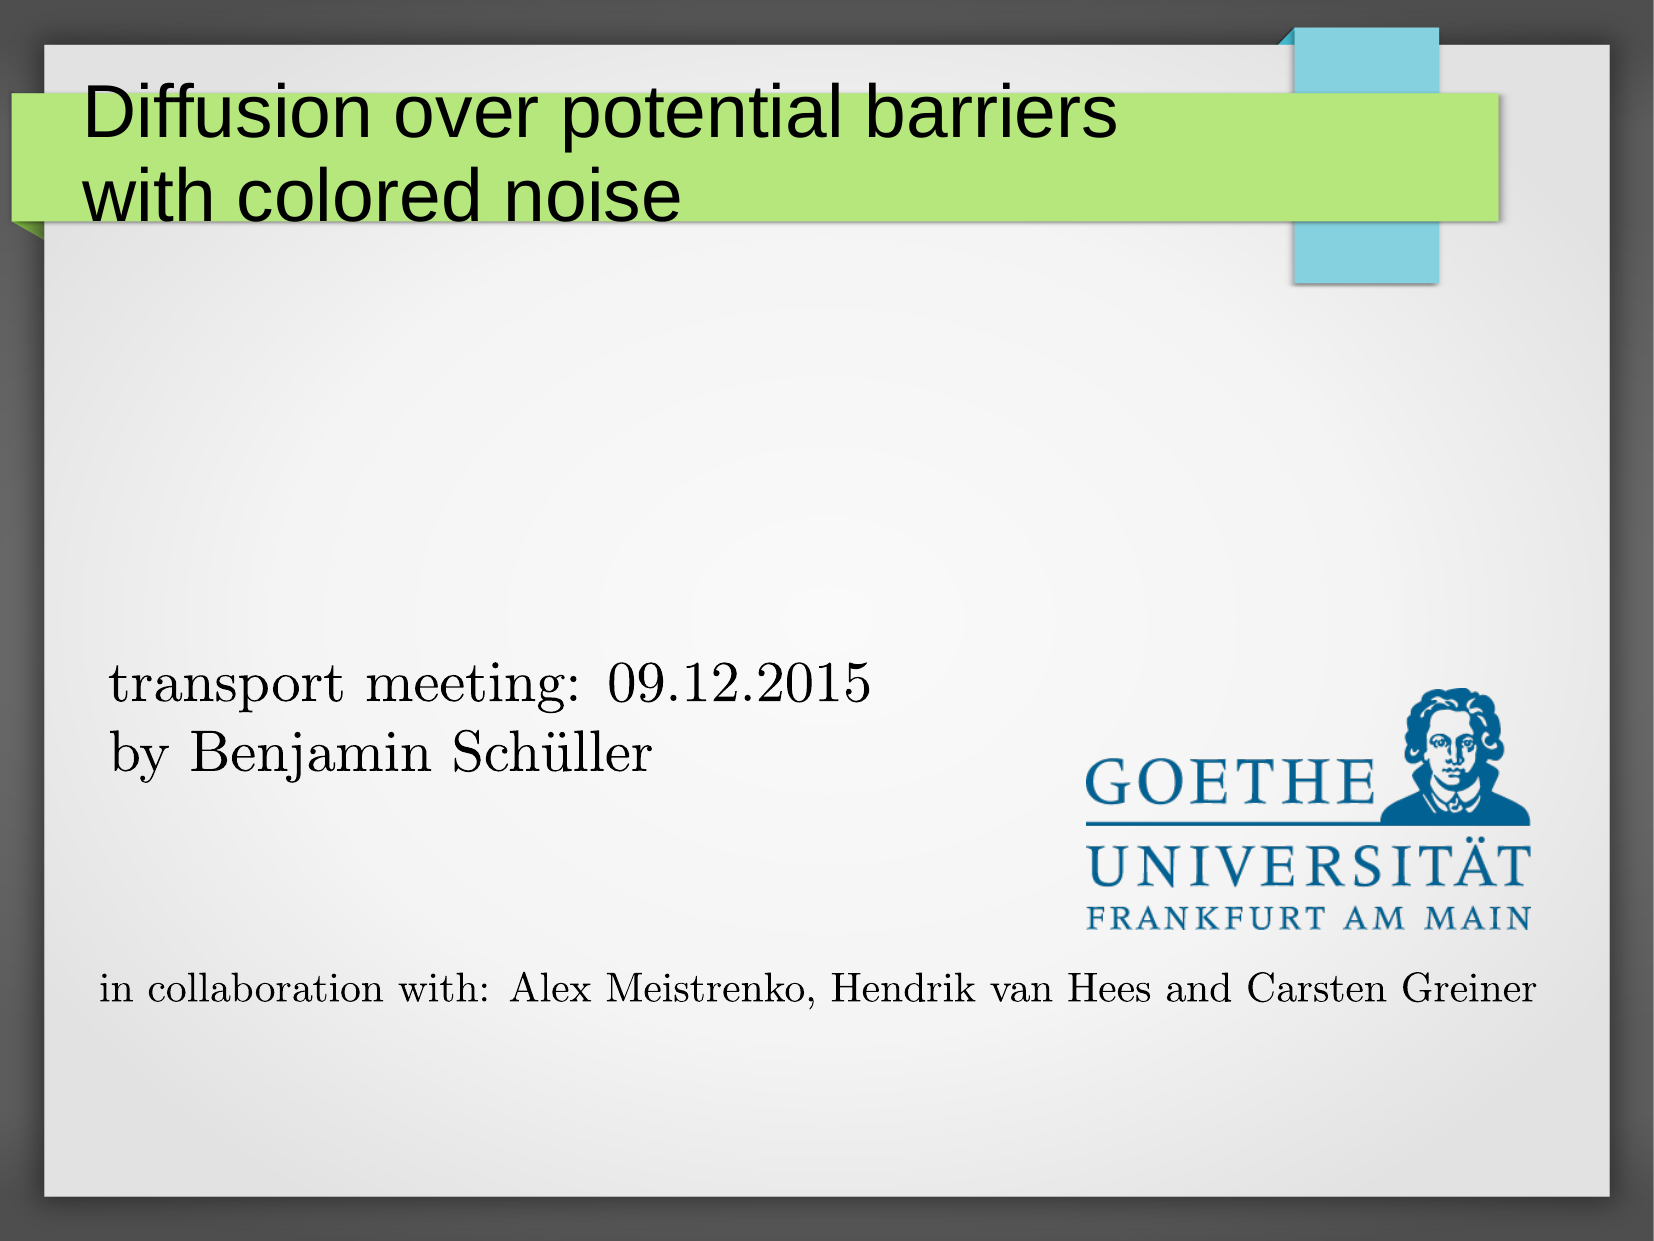

# Diffusion over potential barriers with colored noise